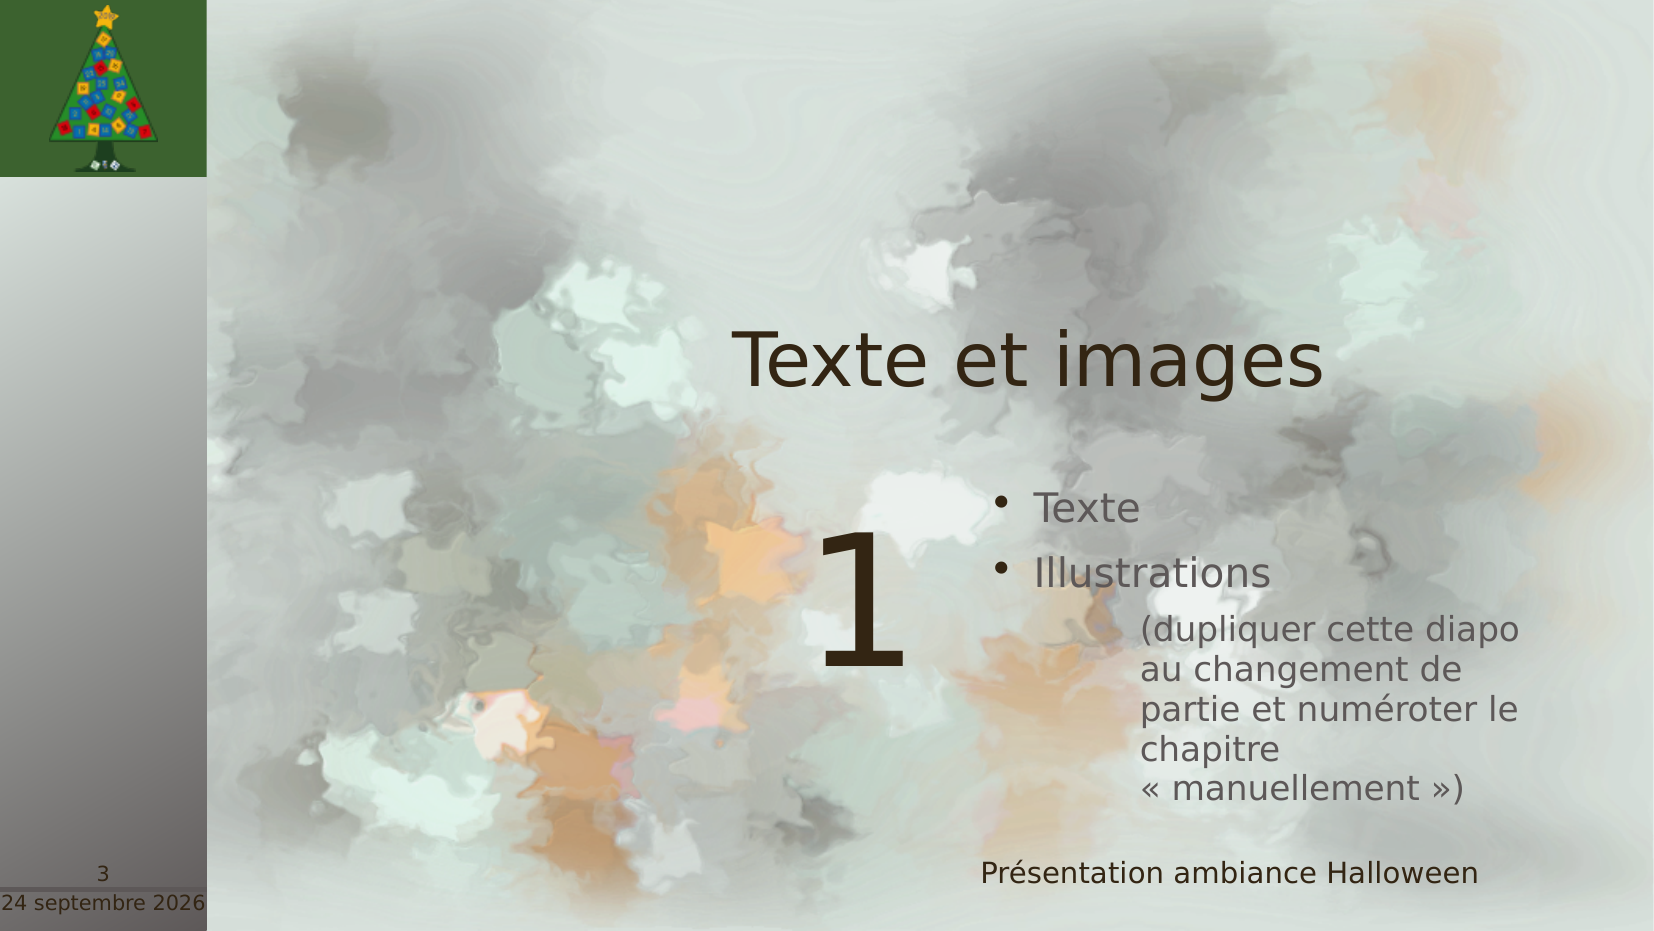

# Texte et images
Texte
Illustrations
(dupliquer cette diapo au changement de partie et numéroter le chapitre « manuellement »)
1
Présentation ambiance Halloween
3